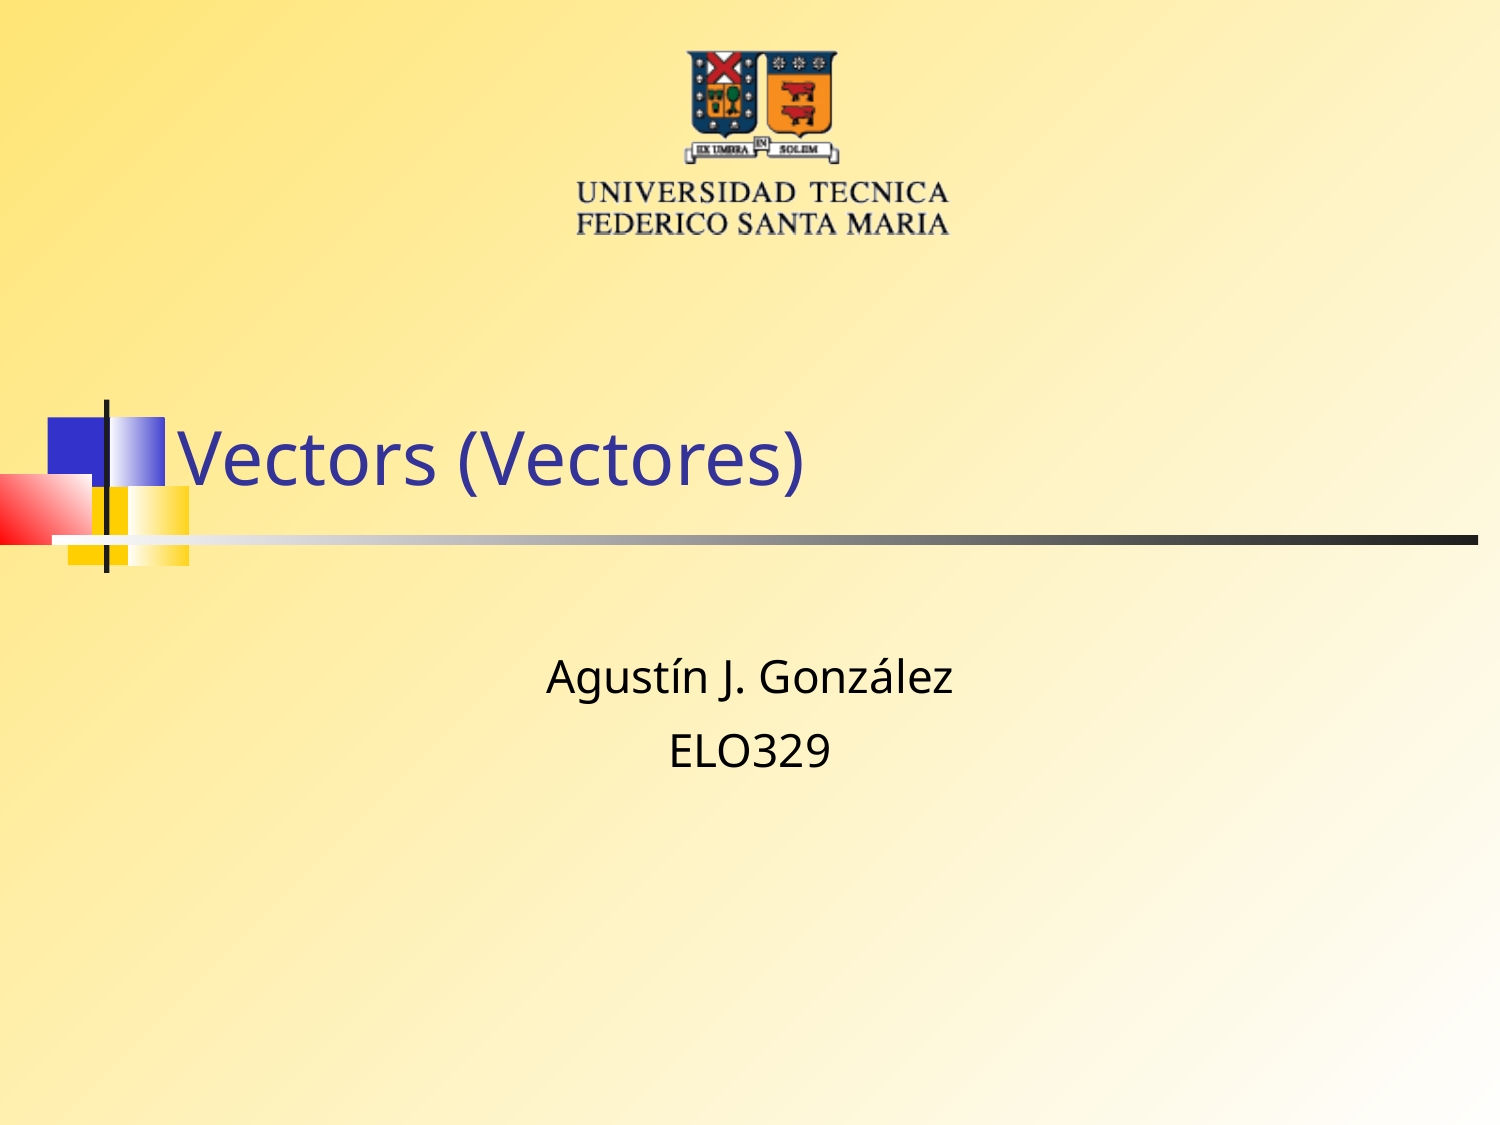

# Vectors (Vectores)‏
Agustín J. González
ELO329